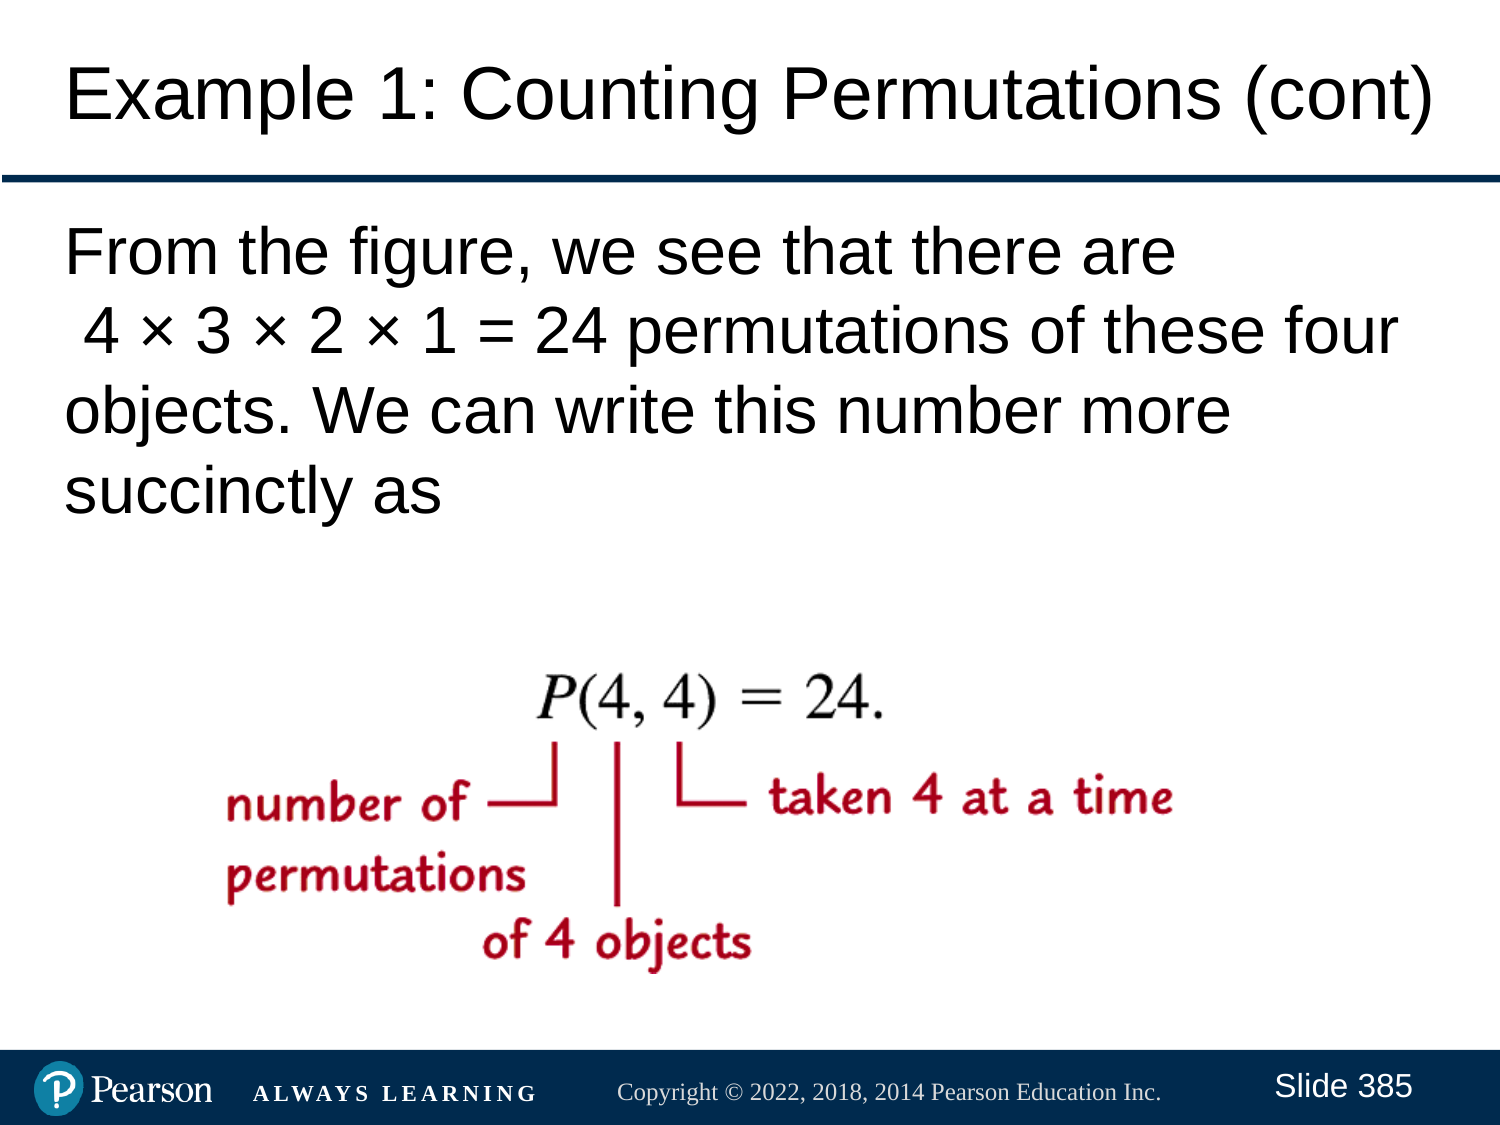

# Example 1: Counting Permutations (cont)
From the figure, we see that there are 4 × 3 × 2 × 1 = 24 permutations of these four objects. We can write this number more succinctly as